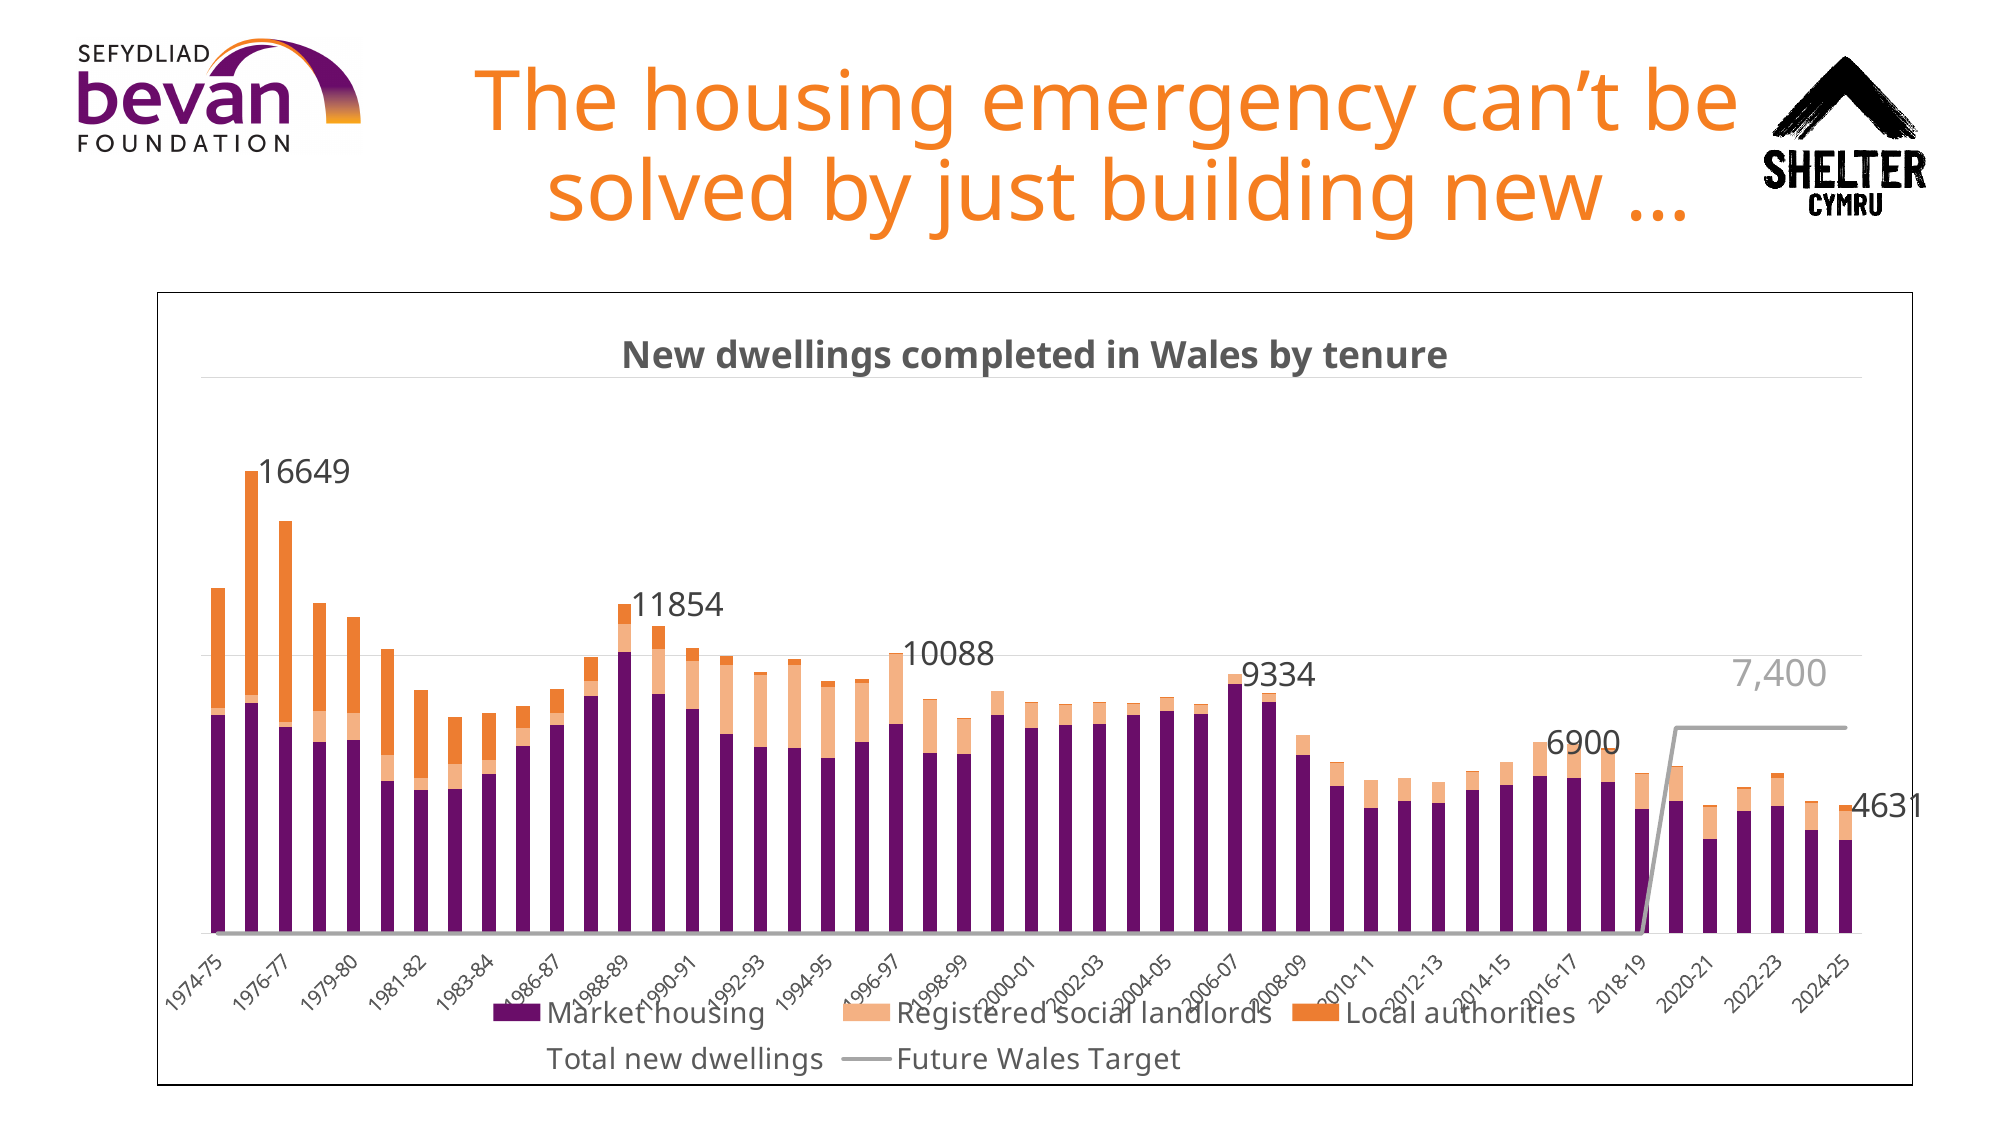

# The housing emergency can’t be solved by just building new …
### Chart: New dwellings completed in Wales by tenure
| Category | Market housing | Registered social landlords | Local authorities | Total new dwellings | Future Wales Target |
|---|---|---|---|---|---|
| 1974-75 | 7854.0 | 264.0 | 4316.0 | 12434.0 | 0.0 |
| 1975-76 | 8308.0 | 264.0 | 8077.0 | 16649.0 | 0.0 |
| 1976-77 | 7412.0 | 194.0 | 7238.0 | 14844.0 | 0.0 |
| 1978-79 | 6889.0 | 1117.0 | 3882.0 | 11888.0 | 0.0 |
| 1979-80 | 6948.0 | 987.0 | 3447.0 | 11382.0 | 0.0 |
| 1980-81 | 5500.0 | 931.0 | 3807.0 | 10238.0 | 0.0 |
| 1981-82 | 5157.0 | 420.0 | 3185.0 | 8762.0 | 0.0 |
| 1982-83 | 5182.0 | 925.0 | 1676.0 | 7783.0 | 0.0 |
| 1983-84 | 5719.0 | 512.0 | 1701.0 | 7932.0 | 0.0 |
| 1985-86 | 6732.0 | 656.0 | 798.0 | 8186.0 | 0.0 |
| 1986-87 | 7516.0 | 427.0 | 857.0 | 8800.0 | 0.0 |
| 1987-88 | 8524.0 | 547.0 | 864.0 | 9935.0 | 0.0 |
| 1988-89 | 10133.0 | 988.0 | 733.0 | 11854.0 | 0.0 |
| 1989-90 | 8596.0 | 1628.0 | 824.0 | 11048.0 | 0.0 |
| 1990-91 | 8087.0 | 1716.0 | 467.0 | 10270.0 | 0.0 |
| 1991-92 | 7172.0 | 2470.0 | 334.0 | 9976.0 | 0.0 |
| 1992-93 | 6690.0 | 2591.0 | 119.0 | 9400.0 | 0.0 |
| 1993-94 | 6654.0 | 3005.0 | 212.0 | 9871.0 | 0.0 |
| 1994-95 | 6303.0 | 2572.0 | 198.0 | 9073.0 | 0.0 |
| 1995-96 | 6876.0 | 2126.0 | 164.0 | 9166.0 | 0.0 |
| 1996-97 | 7517.0 | 2548.0 | 23.0 | 10088.0 | 0.0 |
| 1997-98 | 6492.0 | 1938.0 | 2.0 | 8432.0 | 0.0 |
| 1998-99 | 6439.0 | 1269.0 | 29.0 | 7737.0 | 0.0 |
| 1999-00 | 7860.0 | 846.0 | 0.0 | 8706.0 | 0.0 |
| 2000-01 | 7386.0 | 900.0 | 47.0 | 8333.0 | 0.0 |
| 2001-02 | 7494.0 | 711.0 | 68.0 | 8273.0 | 0.0 |
| 2002-03 | 7522.0 | 782.0 | 6.0 | 8310.0 | 0.0 |
| 2003-04 | 7863.0 | 417.0 | 16.0 | 8296.0 | 0.0 |
| 2004-05 | 7986.0 | 475.0 | 31.0 | 8492.0 | 0.0 |
| 2005-06 | 7883.0 | 347.0 | 19.0 | 8249.0 | 0.0 |
| 2006-07 | 8988.0 | 346.0 | 0.0 | 9334.0 | 0.0 |
| 2007-08 | 8316.0 | 343.0 | 5.0 | 8664.0 | 0.0 |
| 2008-09 | 6429.0 | 692.0 | 0.0 | 7121.0 | 0.0 |
| 2009-10 | 5291.0 | 880.0 | 3.0 | 6174.0 | 0.0 |
| 2010-11 | 4513.0 | 992.0 | 0.0 | 5505.0 | 0.0 |
| 2011-12 | 4746.0 | 829.0 | 0.0 | 5575.0 | 0.0 |
| 2012-13 | 4707.0 | 744.0 | 0.0 | 5451.0 | 0.0 |
| 2013-14 | 5160.0 | 671.0 | 12.0 | 5843.0 | 0.0 |
| 2014-15 | 5333.0 | 837.0 | 0.0 | 6170.0 | 0.0 |
| 2015-16 | 5646.0 | 1254.0 | 0.0 | 6900.0 | 0.0 |
| 2016-17 | 5590.0 | 1243.0 | 0.0 | 6833.0 | 0.0 |
| 2017-18 | 5465.0 | 1117.0 | 81.0 | 6663.0 | 0.0 |
| 2018-19 | 4489.0 | 1231.0 | 57.0 | 5777.0 | 0.0 |
| 2019-20 | 4773.0 | 1209.0 | 55.0 | 6037.0 | 7400.0 |
| 2020-21 | 3401.0 | 1130.0 | 85.0 | 4616.0 | 7400.0 |
| 2021-22 | 4391.0 | 810.0 | 72.0 | 5273.0 | 7400.0 |
| 2022-23 | 4582.0 | 1010.0 | 193.0 | 5785.0 | 7400.0 |
| 2023-24 | 3736.0 | 970.0 | 65.0 | 4771.0 | 7400.0 |
| 2024-25 | 3361.0 | 1057.0 | 213.0 | 4631.0 | 7400.0 |7,400